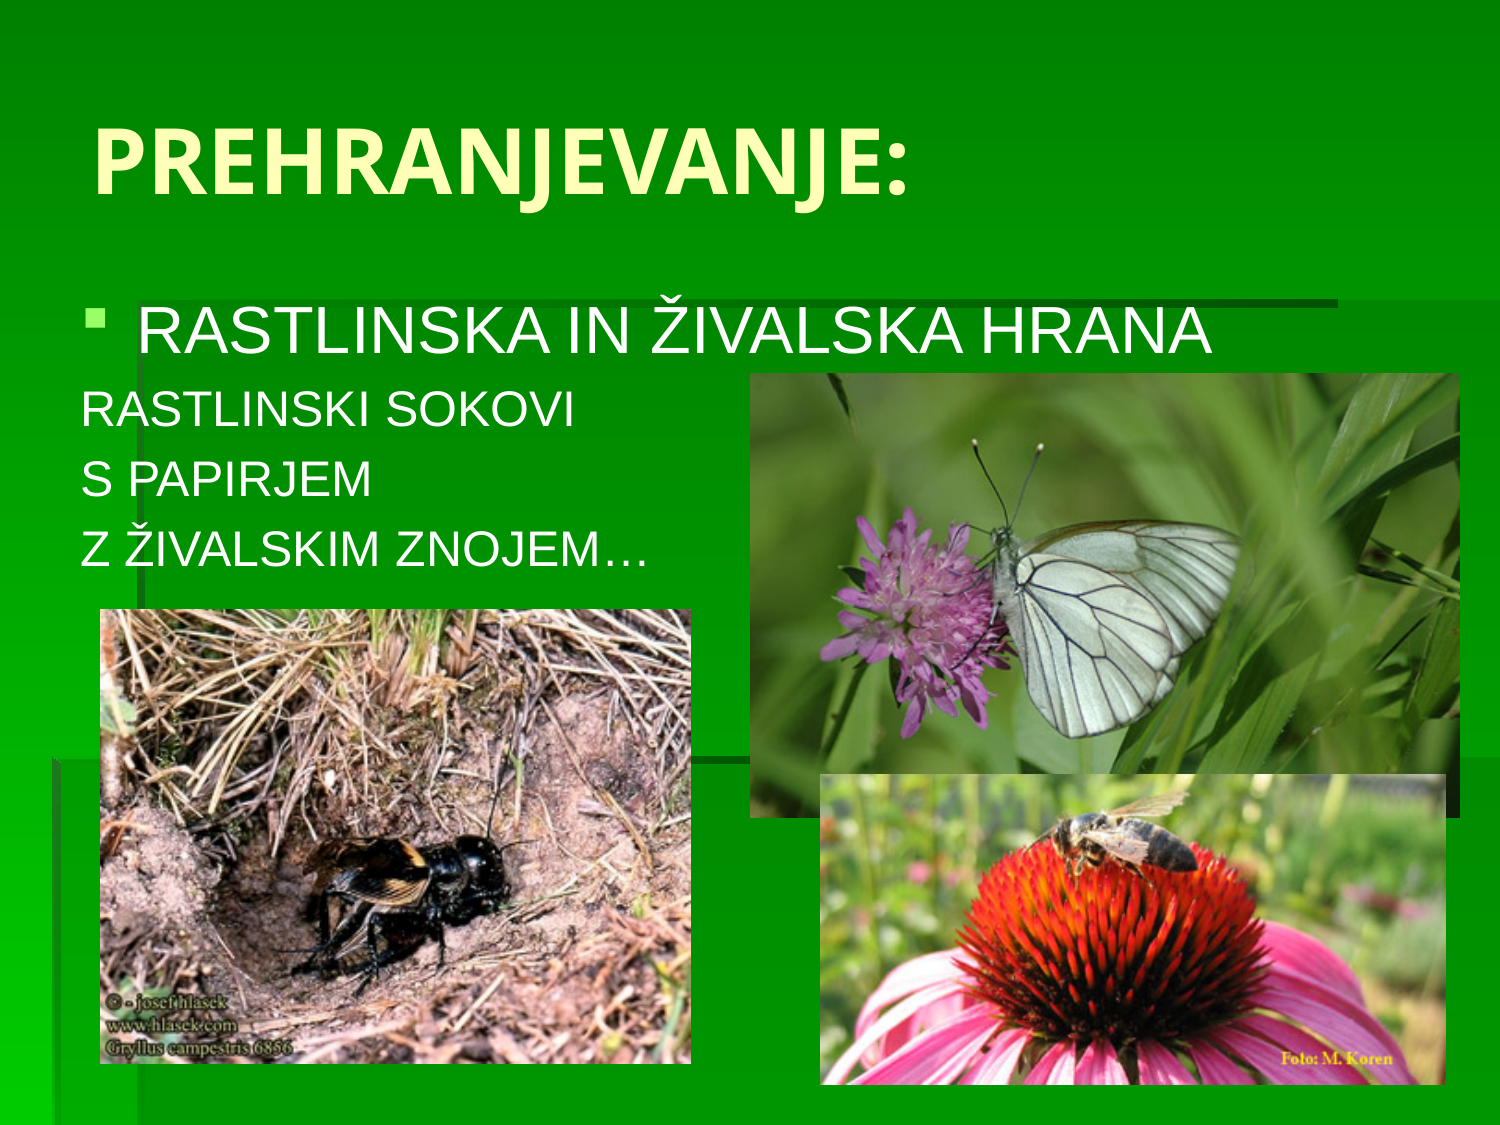

# PREHRANJEVANJE:
RASTLINSKA IN ŽIVALSKA HRANA
RASTLINSKI SOKOVI
S PAPIRJEM
Z ŽIVALSKIM ZNOJEM…